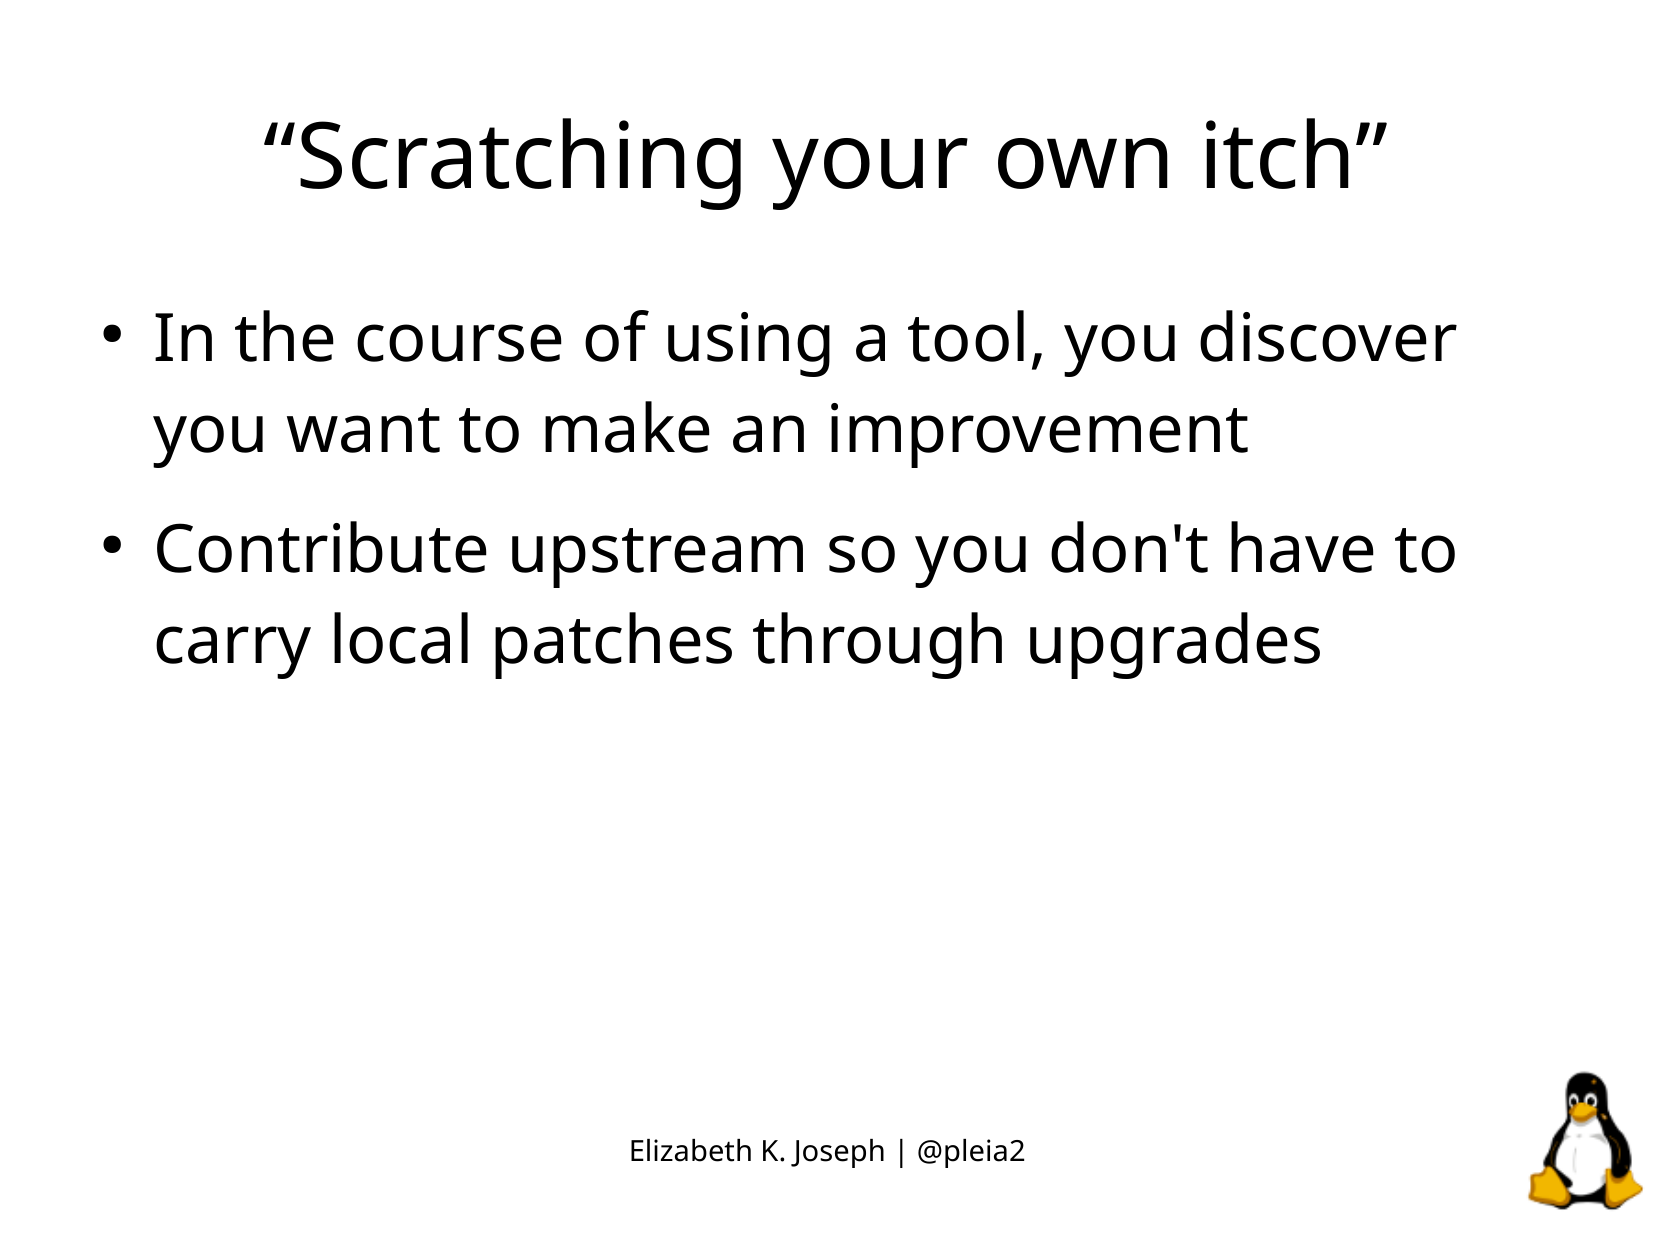

# “Scratching your own itch”
In the course of using a tool, you discover you want to make an improvement
Contribute upstream so you don't have to carry local patches through upgrades
Elizabeth K. Joseph | @pleia2